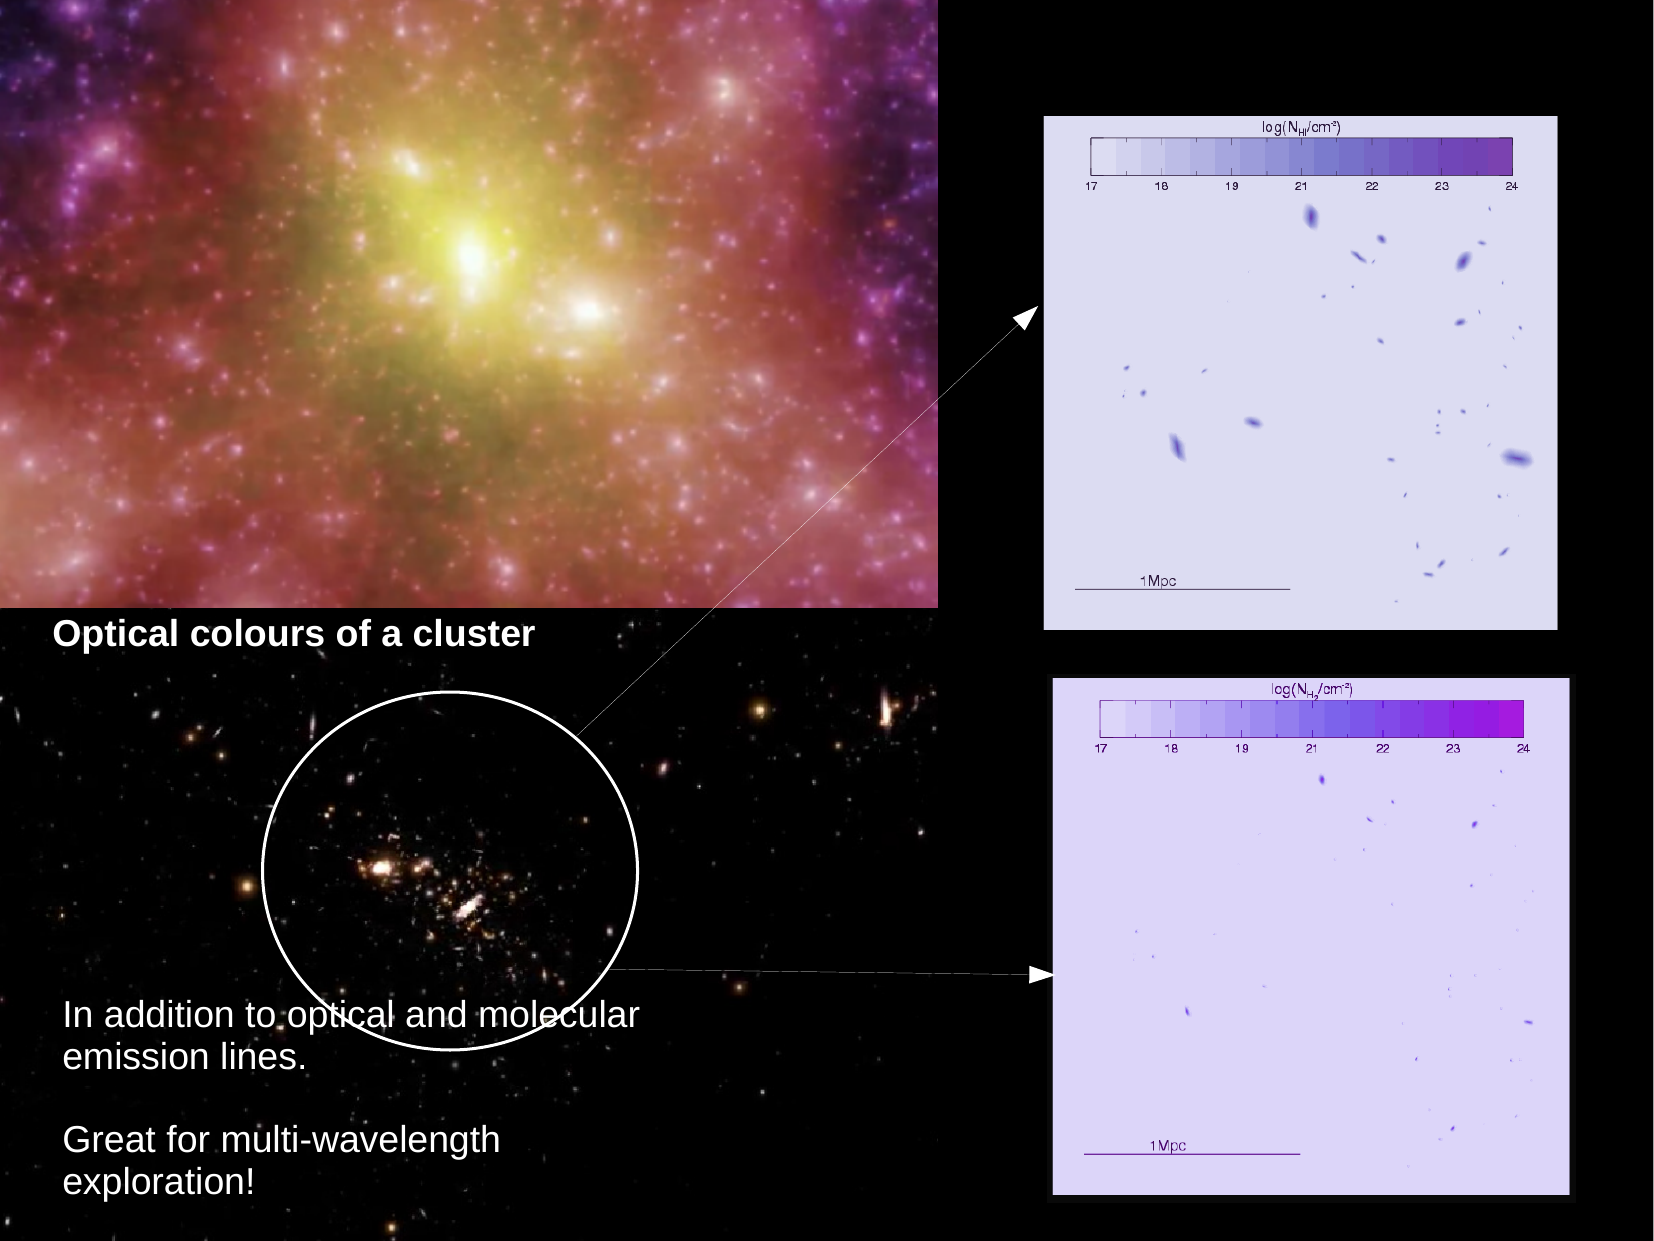

HI
H2
Optical colours of a cluster
In addition to optical and molecular emission lines.
Great for multi-wavelength exploration!